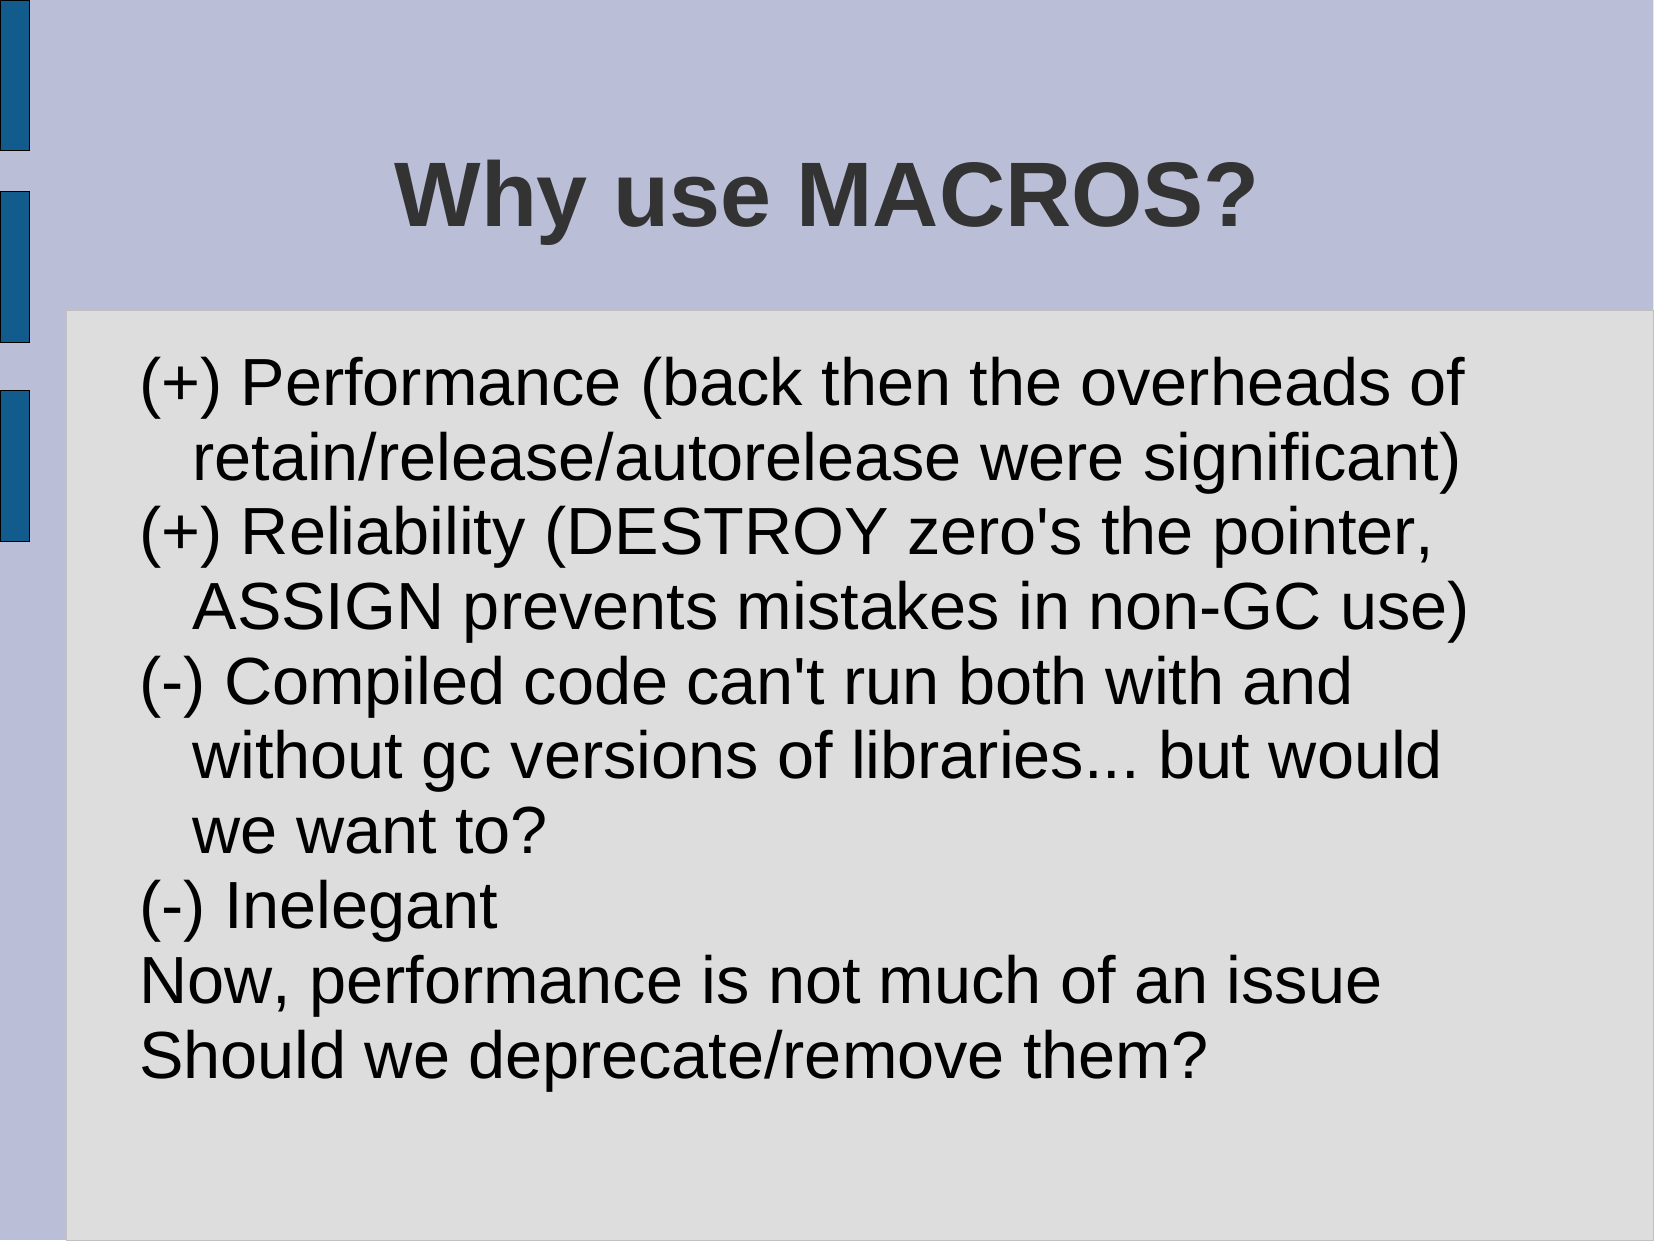

# Why use MACROS?
(+) Performance (back then the overheads of retain/release/autorelease were significant)
(+) Reliability (DESTROY zero's the pointer, ASSIGN prevents mistakes in non-GC use)
(-) Compiled code can't run both with and without gc versions of libraries... but would we want to?
(-) Inelegant
Now, performance is not much of an issue
Should we deprecate/remove them?